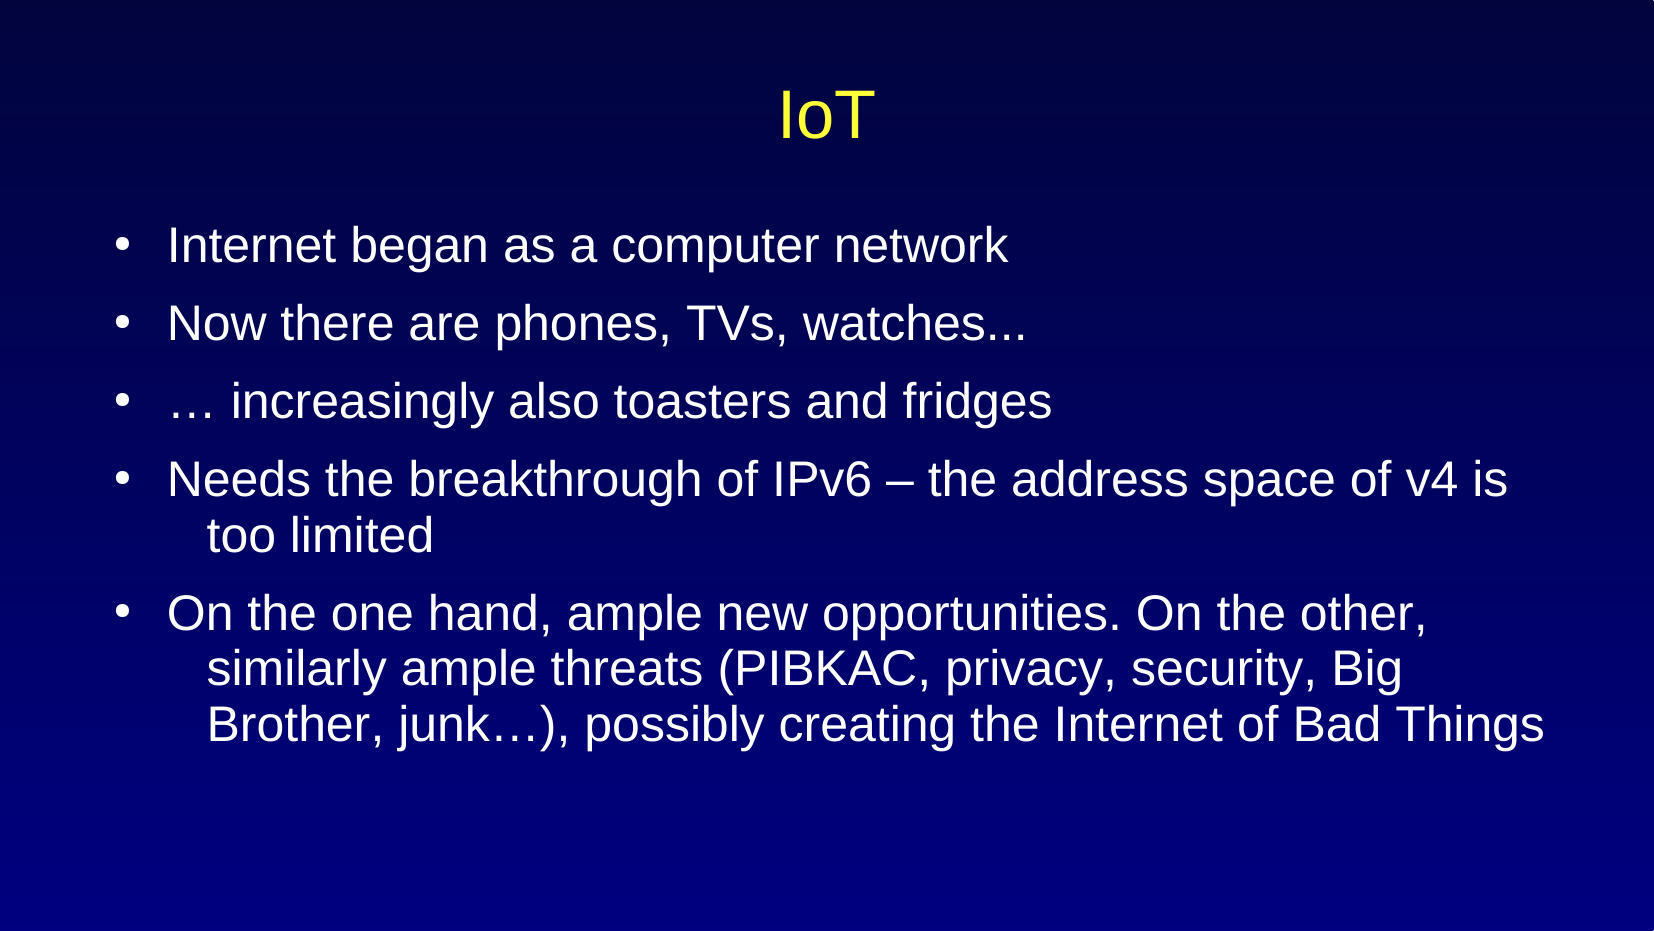

# IoT
Internet began as a computer network
Now there are phones, TVs, watches...
… increasingly also toasters and fridges
Needs the breakthrough of IPv6 – the address space of v4 is too limited
On the one hand, ample new opportunities. On the other, similarly ample threats (PIBKAC, privacy, security, Big Brother, junk…), possibly creating the Internet of Bad Things